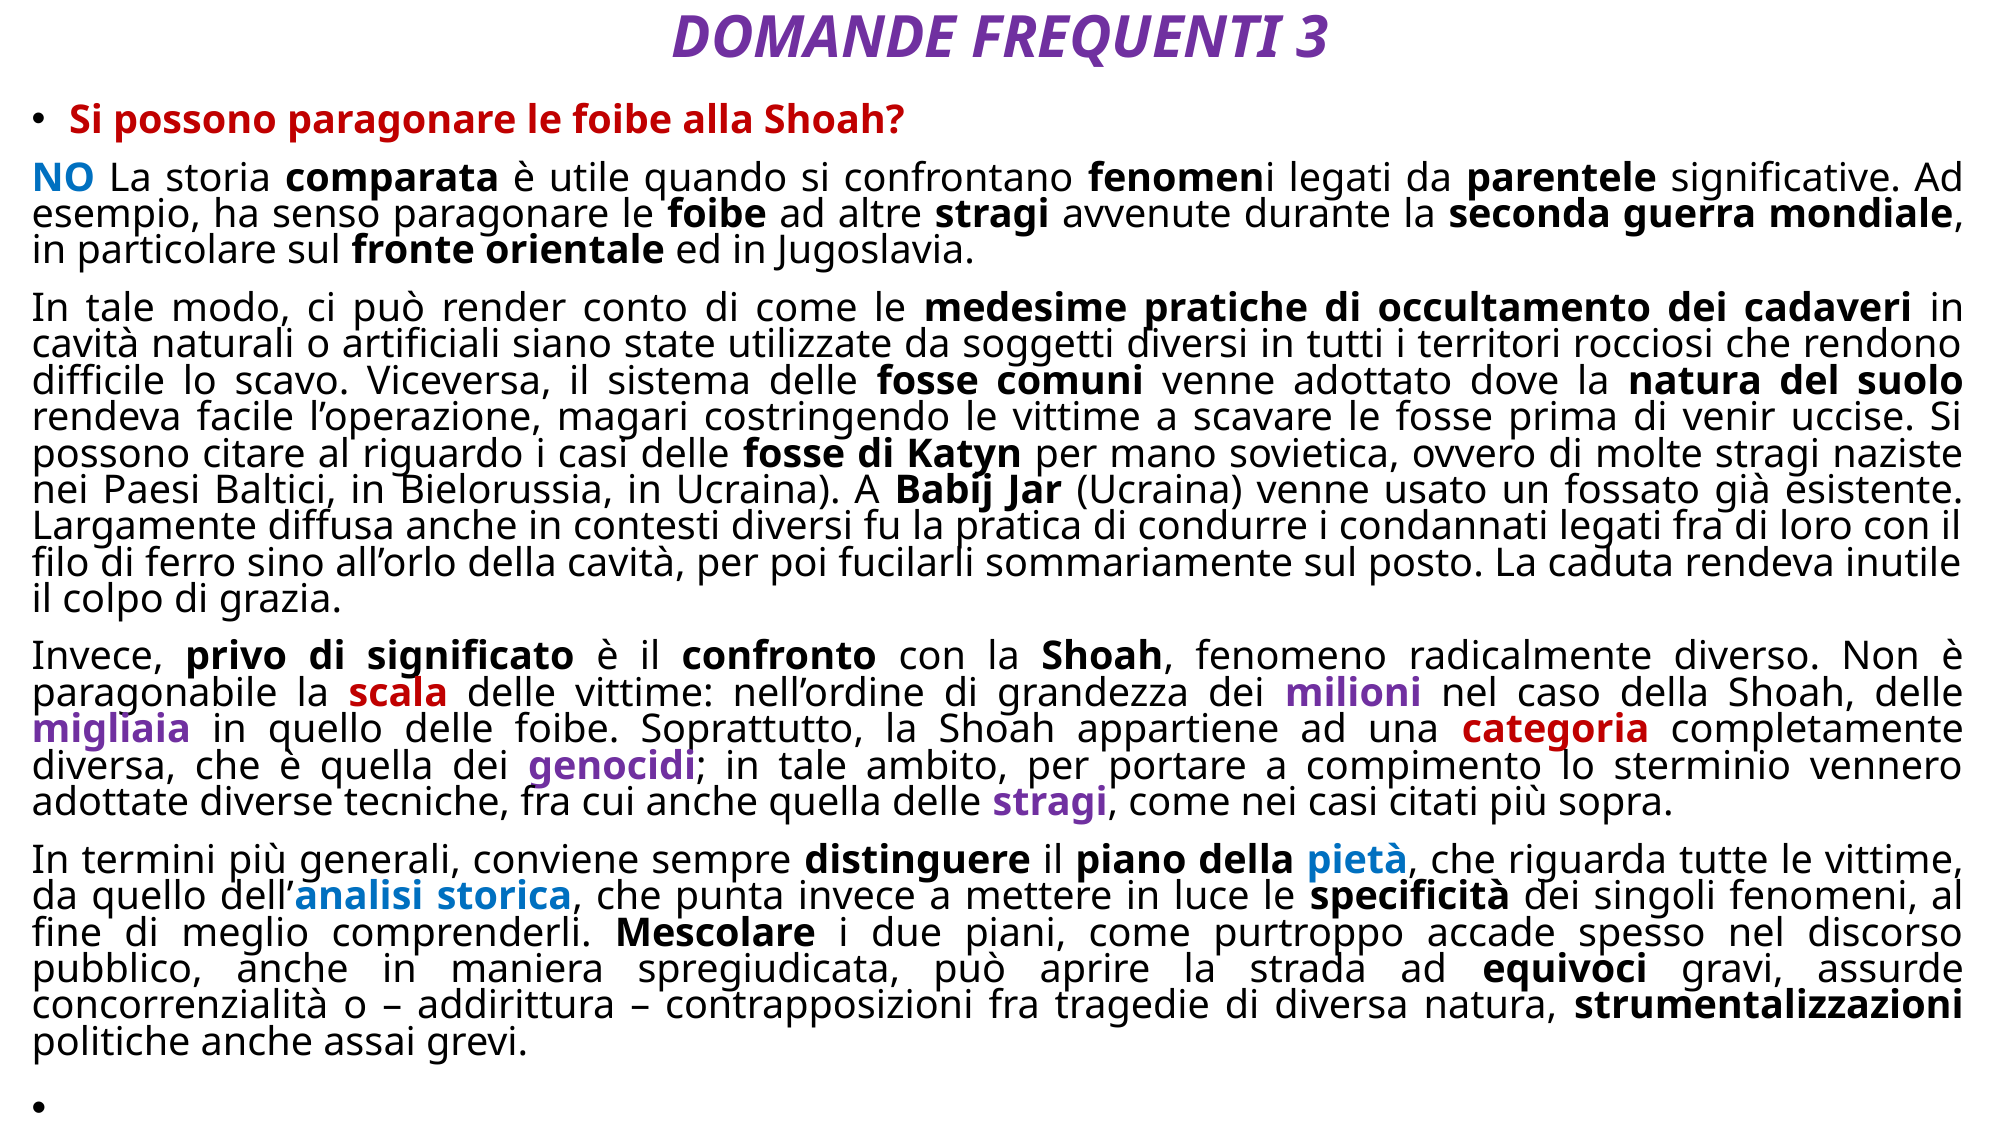

# DOMANDE FREQUENTI 3
Si possono paragonare le foibe alla Shoah?
NO La storia comparata è utile quando si confrontano fenomeni legati da parentele significative. Ad esempio, ha senso paragonare le foibe ad altre stragi avvenute durante la seconda guerra mondiale, in particolare sul fronte orientale ed in Jugoslavia.
In tale modo, ci può render conto di come le medesime pratiche di occultamento dei cadaveri in cavità naturali o artificiali siano state utilizzate da soggetti diversi in tutti i territori rocciosi che rendono difficile lo scavo. Viceversa, il sistema delle fosse comuni venne adottato dove la natura del suolo rendeva facile l’operazione, magari costringendo le vittime a scavare le fosse prima di venir uccise. Si possono citare al riguardo i casi delle fosse di Katyn per mano sovietica, ovvero di molte stragi naziste nei Paesi Baltici, in Bielorussia, in Ucraina). A Babij Jar (Ucraina) venne usato un fossato già esistente. Largamente diffusa anche in contesti diversi fu la pratica di condurre i condannati legati fra di loro con il filo di ferro sino all’orlo della cavità, per poi fucilarli sommariamente sul posto. La caduta rendeva inutile il colpo di grazia.
Invece, privo di significato è il confronto con la Shoah, fenomeno radicalmente diverso. Non è paragonabile la scala delle vittime: nell’ordine di grandezza dei milioni nel caso della Shoah, delle migliaia in quello delle foibe. Soprattutto, la Shoah appartiene ad una categoria completamente diversa, che è quella dei genocidi; in tale ambito, per portare a compimento lo sterminio vennero adottate diverse tecniche, fra cui anche quella delle stragi, come nei casi citati più sopra.
In termini più generali, conviene sempre distinguere il piano della pietà, che riguarda tutte le vittime, da quello dell’analisi storica, che punta invece a mettere in luce le specificità dei singoli fenomeni, al fine di meglio comprenderli. Mescolare i due piani, come purtroppo accade spesso nel discorso pubblico, anche in maniera spregiudicata, può aprire la strada ad equivoci gravi, assurde concorrenzialità o – addirittura – contrapposizioni fra tragedie di diversa natura, strumentalizzazioni politiche anche assai grevi.